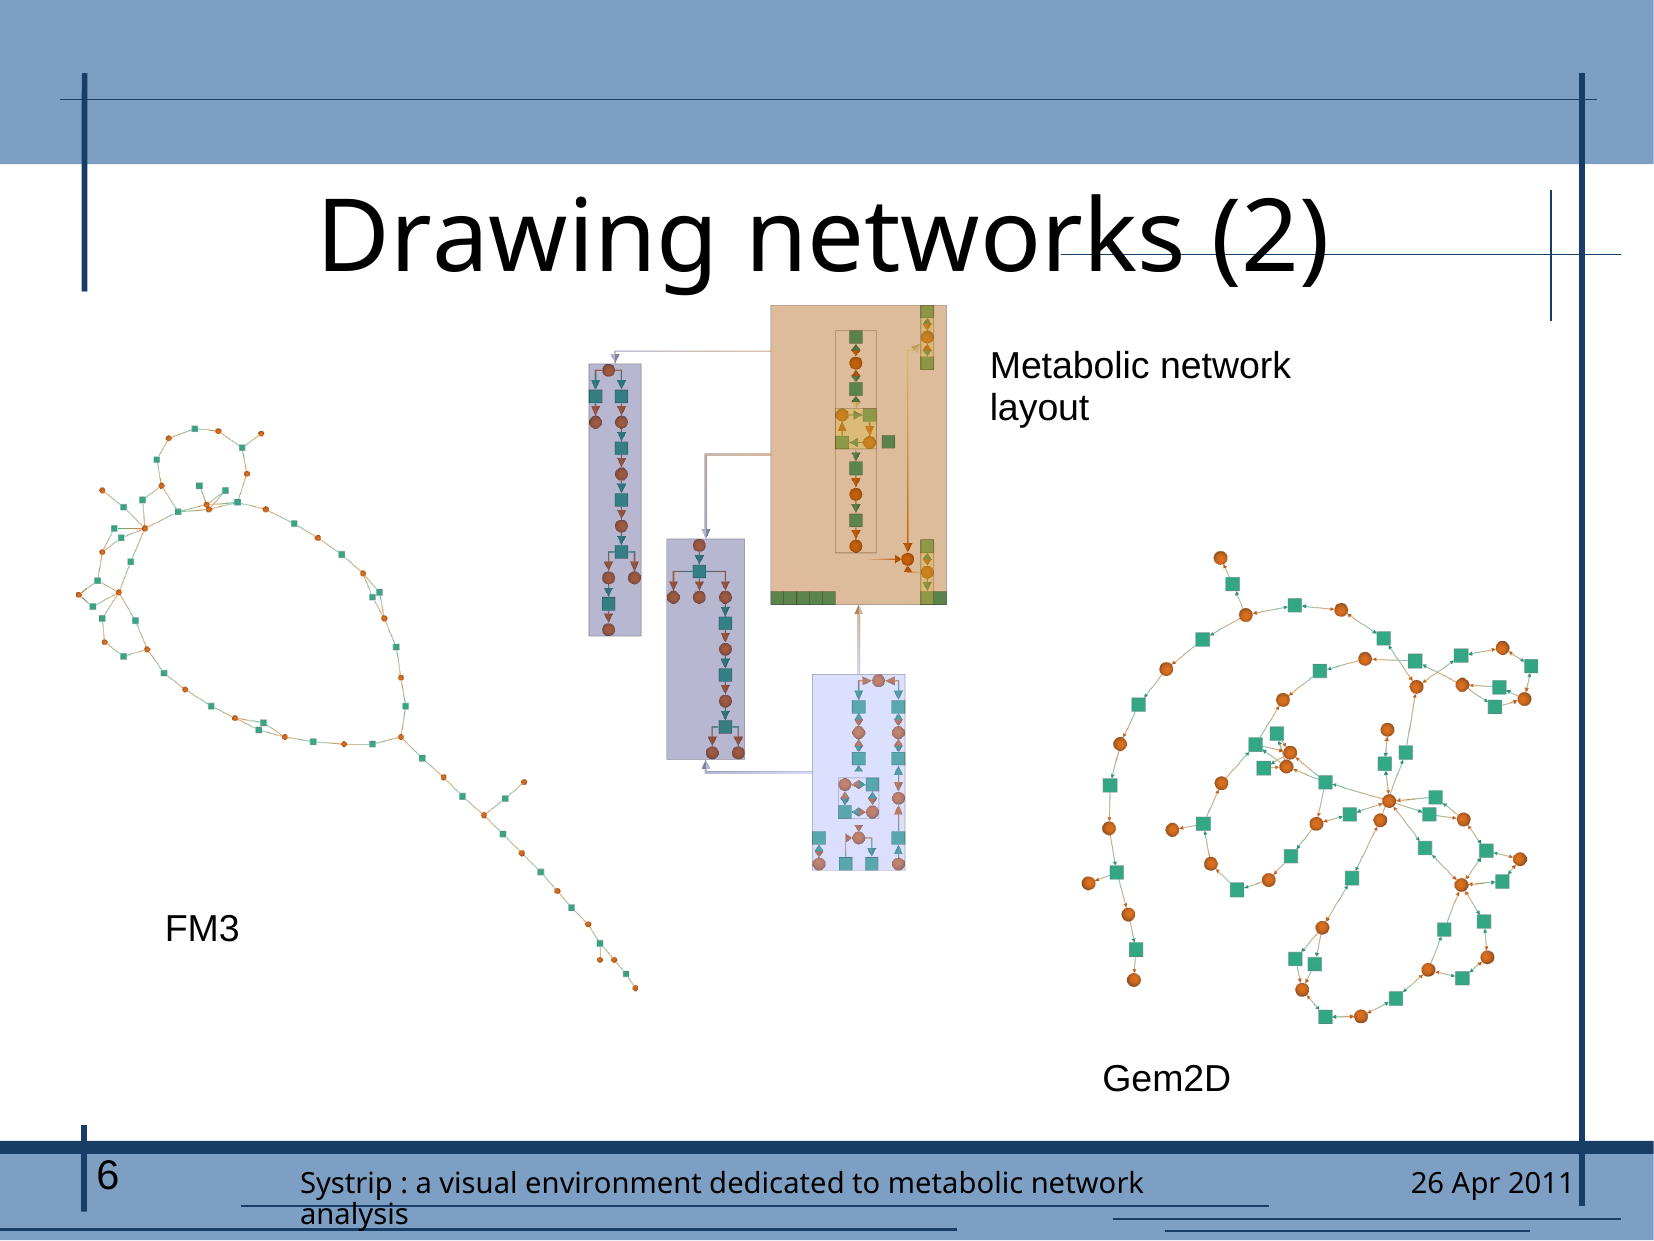

# Drawing networks (2)
Metabolic network
layout
FM3
Gem2D
Systrip : a visual environment dedicated to metabolic network analysis
26 Apr 2011